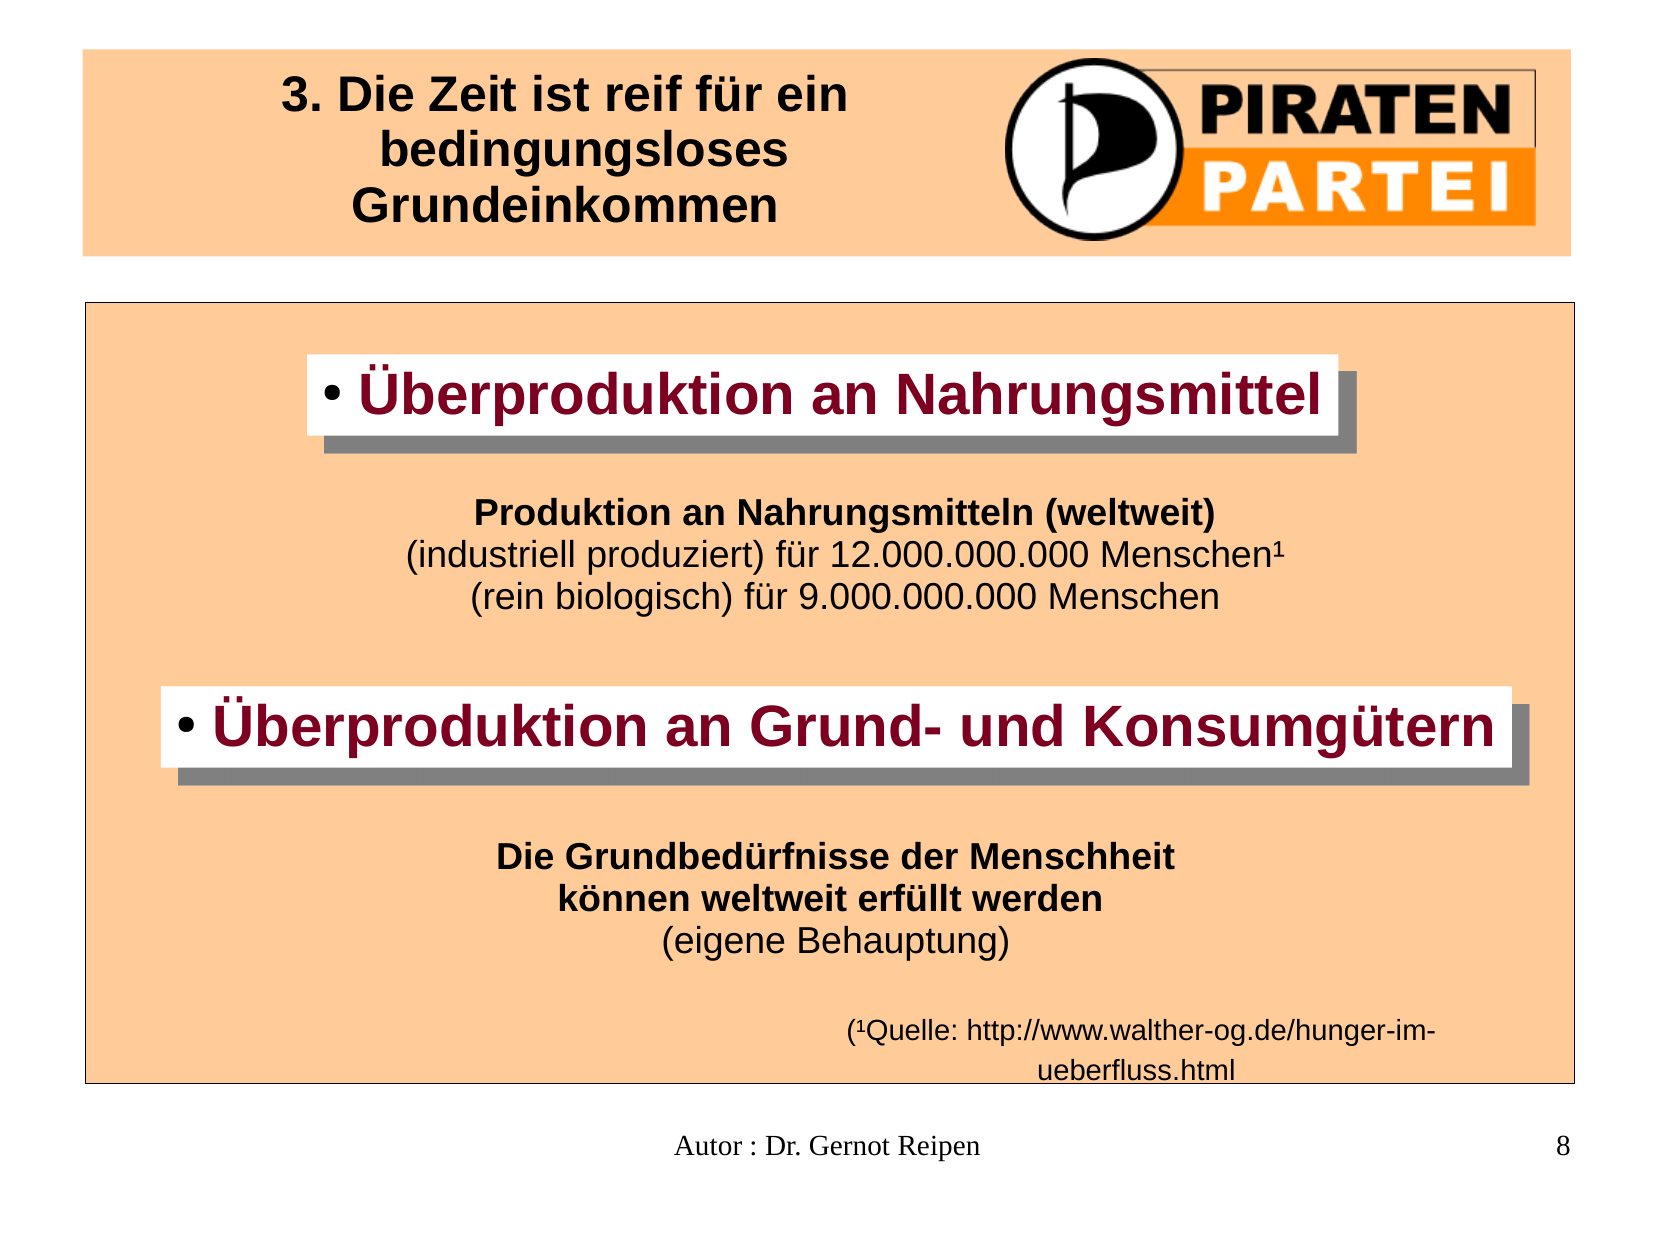

#
3. Die Zeit ist reif für ein bedingungsloses
Grundeinkommen
 Überproduktion an Nahrungsmittel
Produktion an Nahrungsmitteln (weltweit)
(industriell produziert) für 12.000.000.000 Menschen¹
(rein biologisch) für 9.000.000.000 Menschen
 Überproduktion an Grund- und Konsumgütern
Die Grundbedürfnisse der Menschheit
können weltweit erfüllt werden
(eigene Behauptung)
(¹Quelle: http://www.walther-og.de/hunger-im-ueberfluss.html
Autor : Dr. Gernot Reipen
8